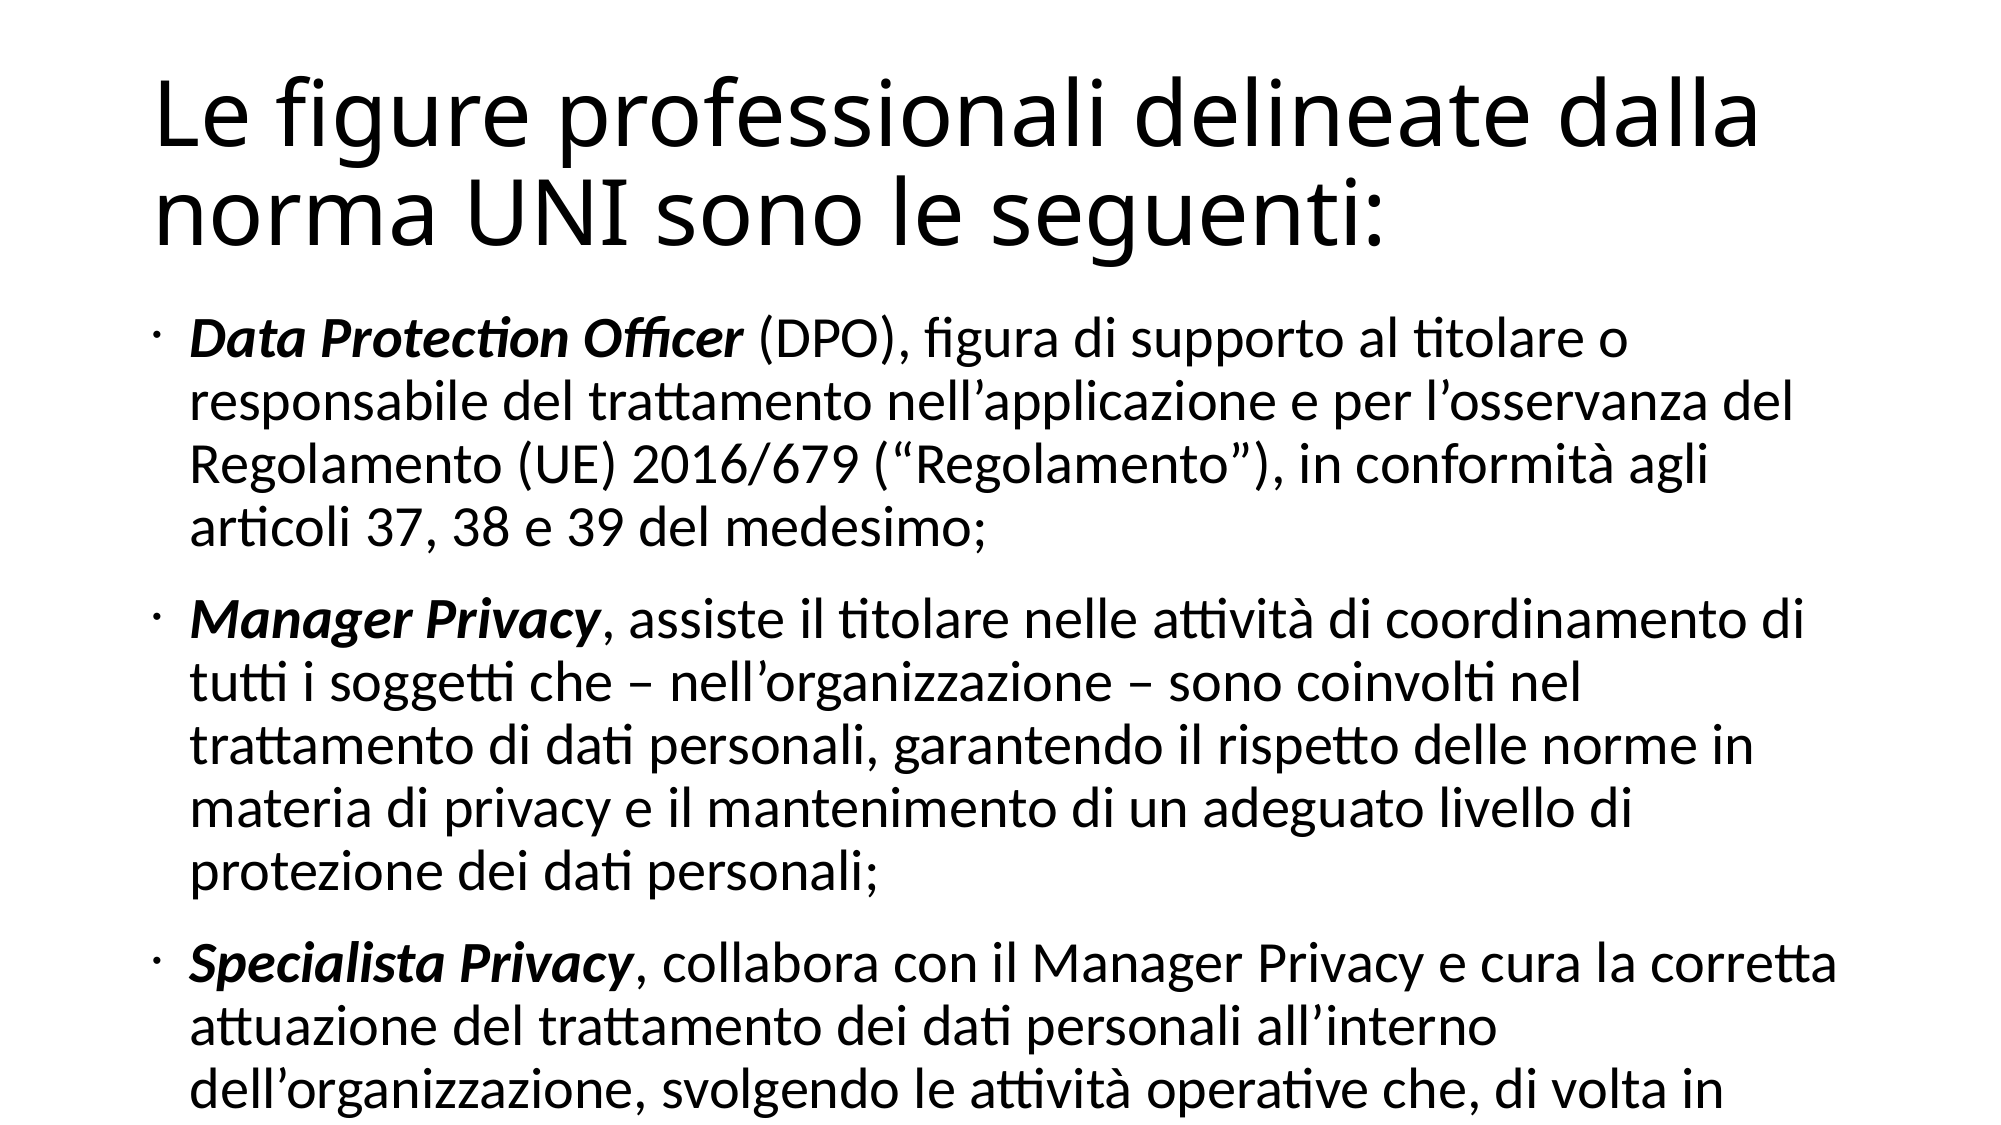

# Le figure professionali delineate dalla norma UNI sono le seguenti:
Data Protection Officer (DPO), figura di supporto al titolare o responsabile del trattamento nell’applicazione e per l’osservanza del Regolamento (UE) 2016/679 (“Regolamento”), in conformità agli articoli 37, 38 e 39 del medesimo;
Manager Privacy, assiste il titolare nelle attività di coordinamento di tutti i soggetti che – nell’organizzazione – sono coinvolti nel trattamento di dati personali, garantendo il rispetto delle norme in materia di privacy e il mantenimento di un adeguato livello di protezione dei dati personali;
Specialista Privacy, collabora con il Manager Privacy e cura la corretta attuazione del trattamento dei dati personali all’interno dell’organizzazione, svolgendo le attività operative che, di volta in volta, si rendono necessarie durante tutto il ciclo di vita di un trattamento di dati personali;
Valutatore Privacy, figura indipendente dal Manager e dallo Specialista Privacy che esamina periodicamente il trattamento dei dati personali, valutando il rispetto alle normative – nazionali, dell’Unione Europea e internazionali – applicabili e approva le misure necessarie per l’eliminazione di eventuali non conformità alla disciplina prescritta.